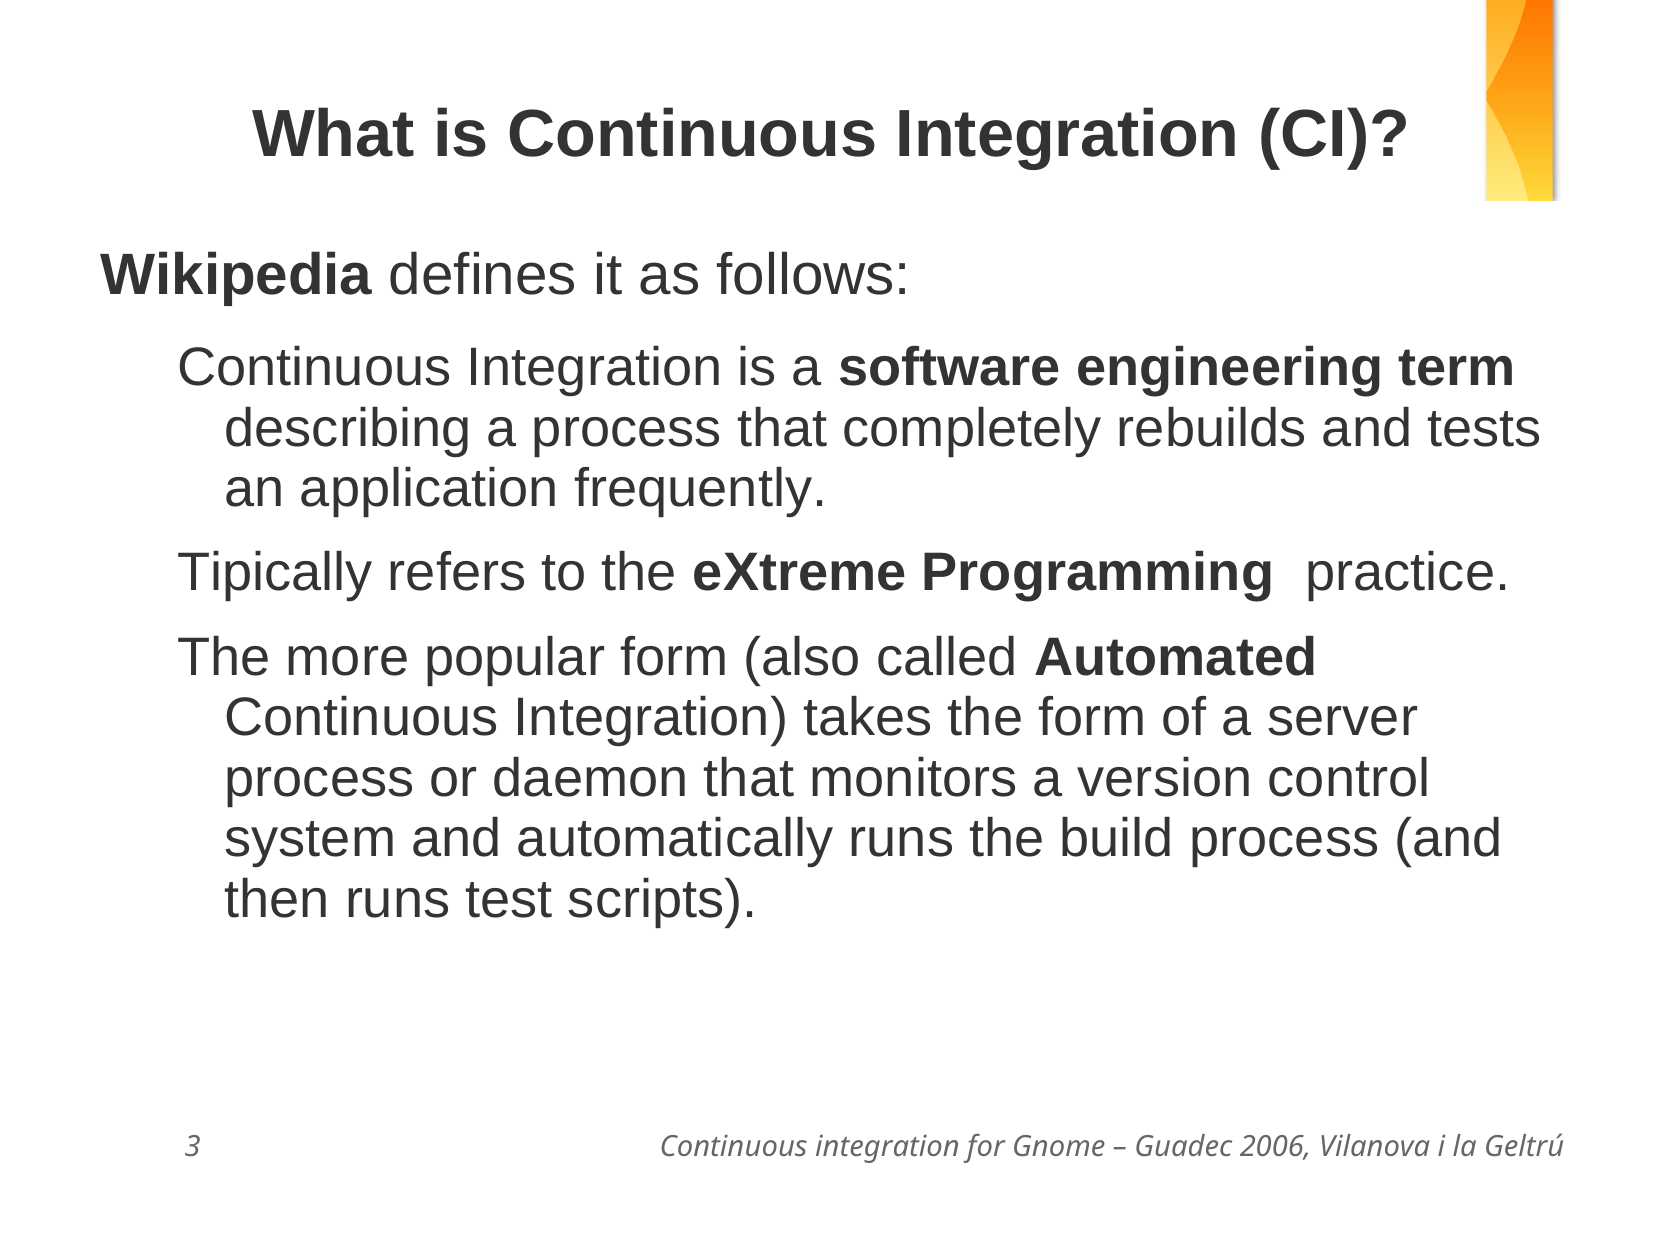

# What is Continuous Integration (CI)?
Wikipedia defines it as follows:
Continuous Integration is a software engineering term describing a process that completely rebuilds and tests an application frequently.
Tipically refers to the eXtreme Programming practice.
The more popular form (also called Automated Continuous Integration) takes the form of a server process or daemon that monitors a version control system and automatically runs the build process (and then runs test scripts).
3